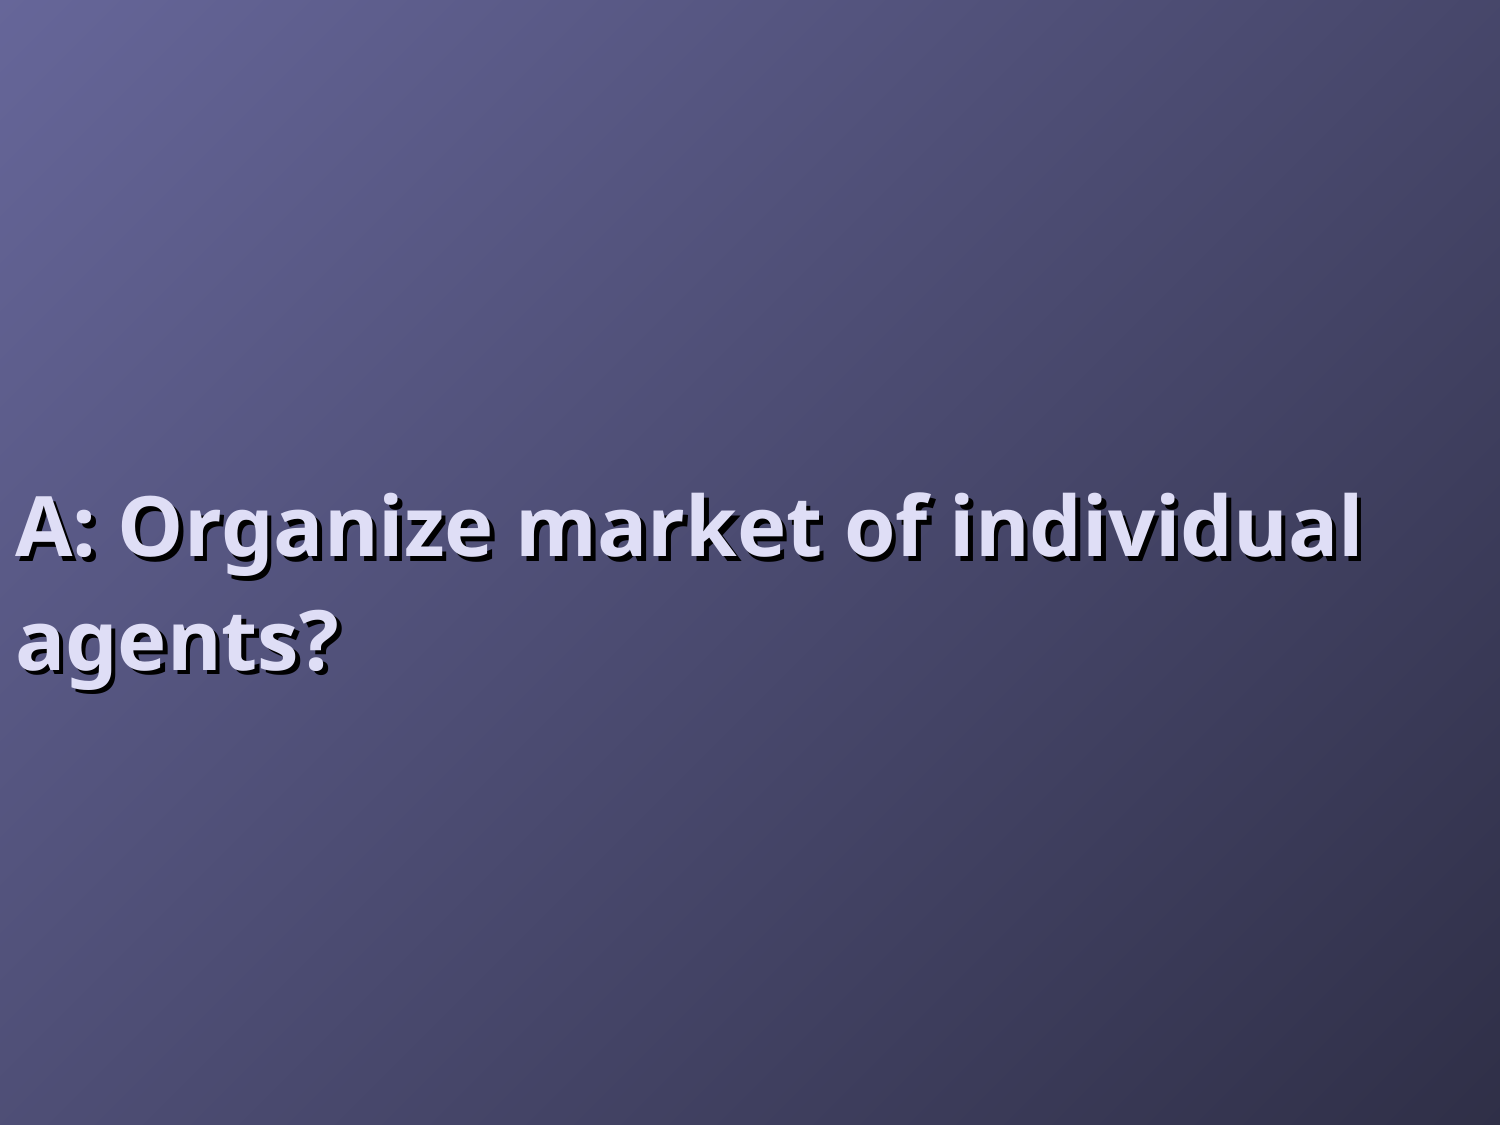

# A: Organize market of individual agents?